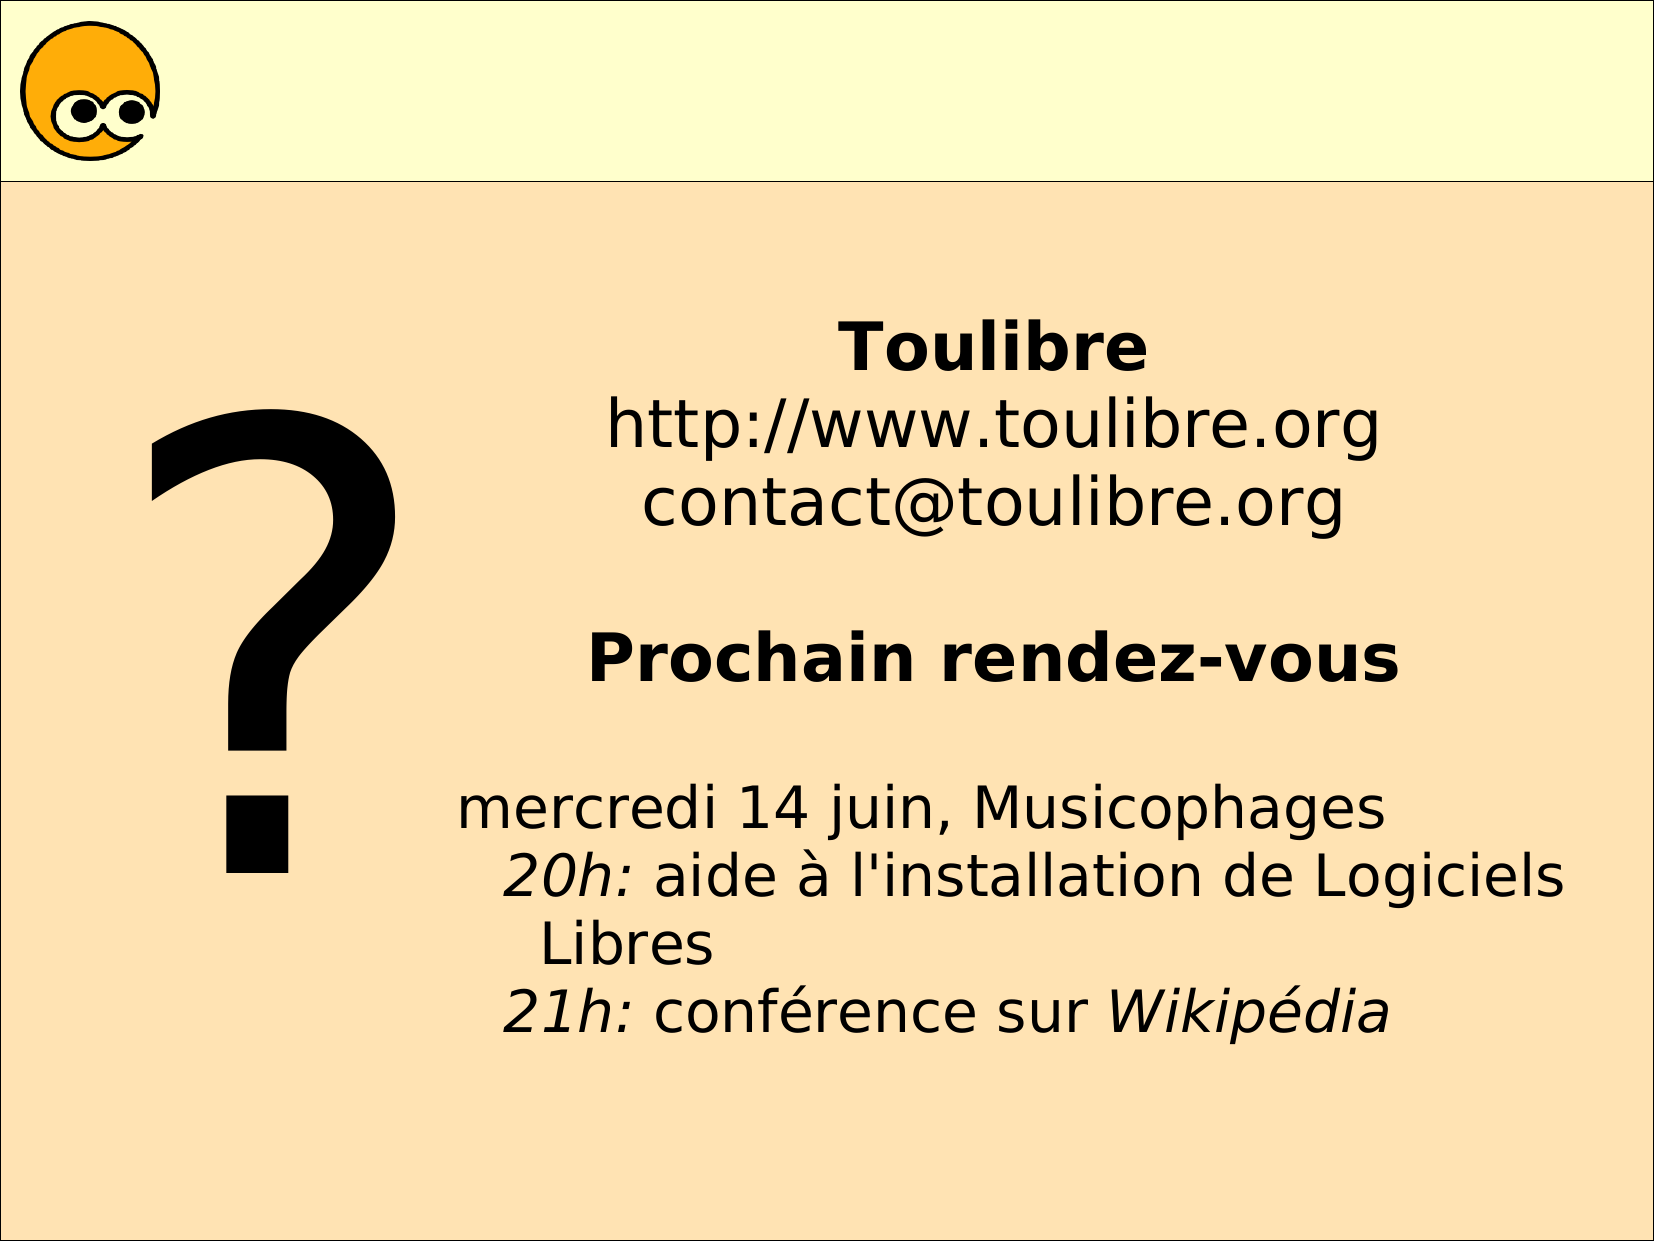

# ?
Toulibre
http://www.toulibre.org
contact@toulibre.org
Prochain rendez-vous
mercredi 14 juin, Musicophages
20h: aide à l'installation de Logiciels Libres
21h: conférence sur Wikipédia